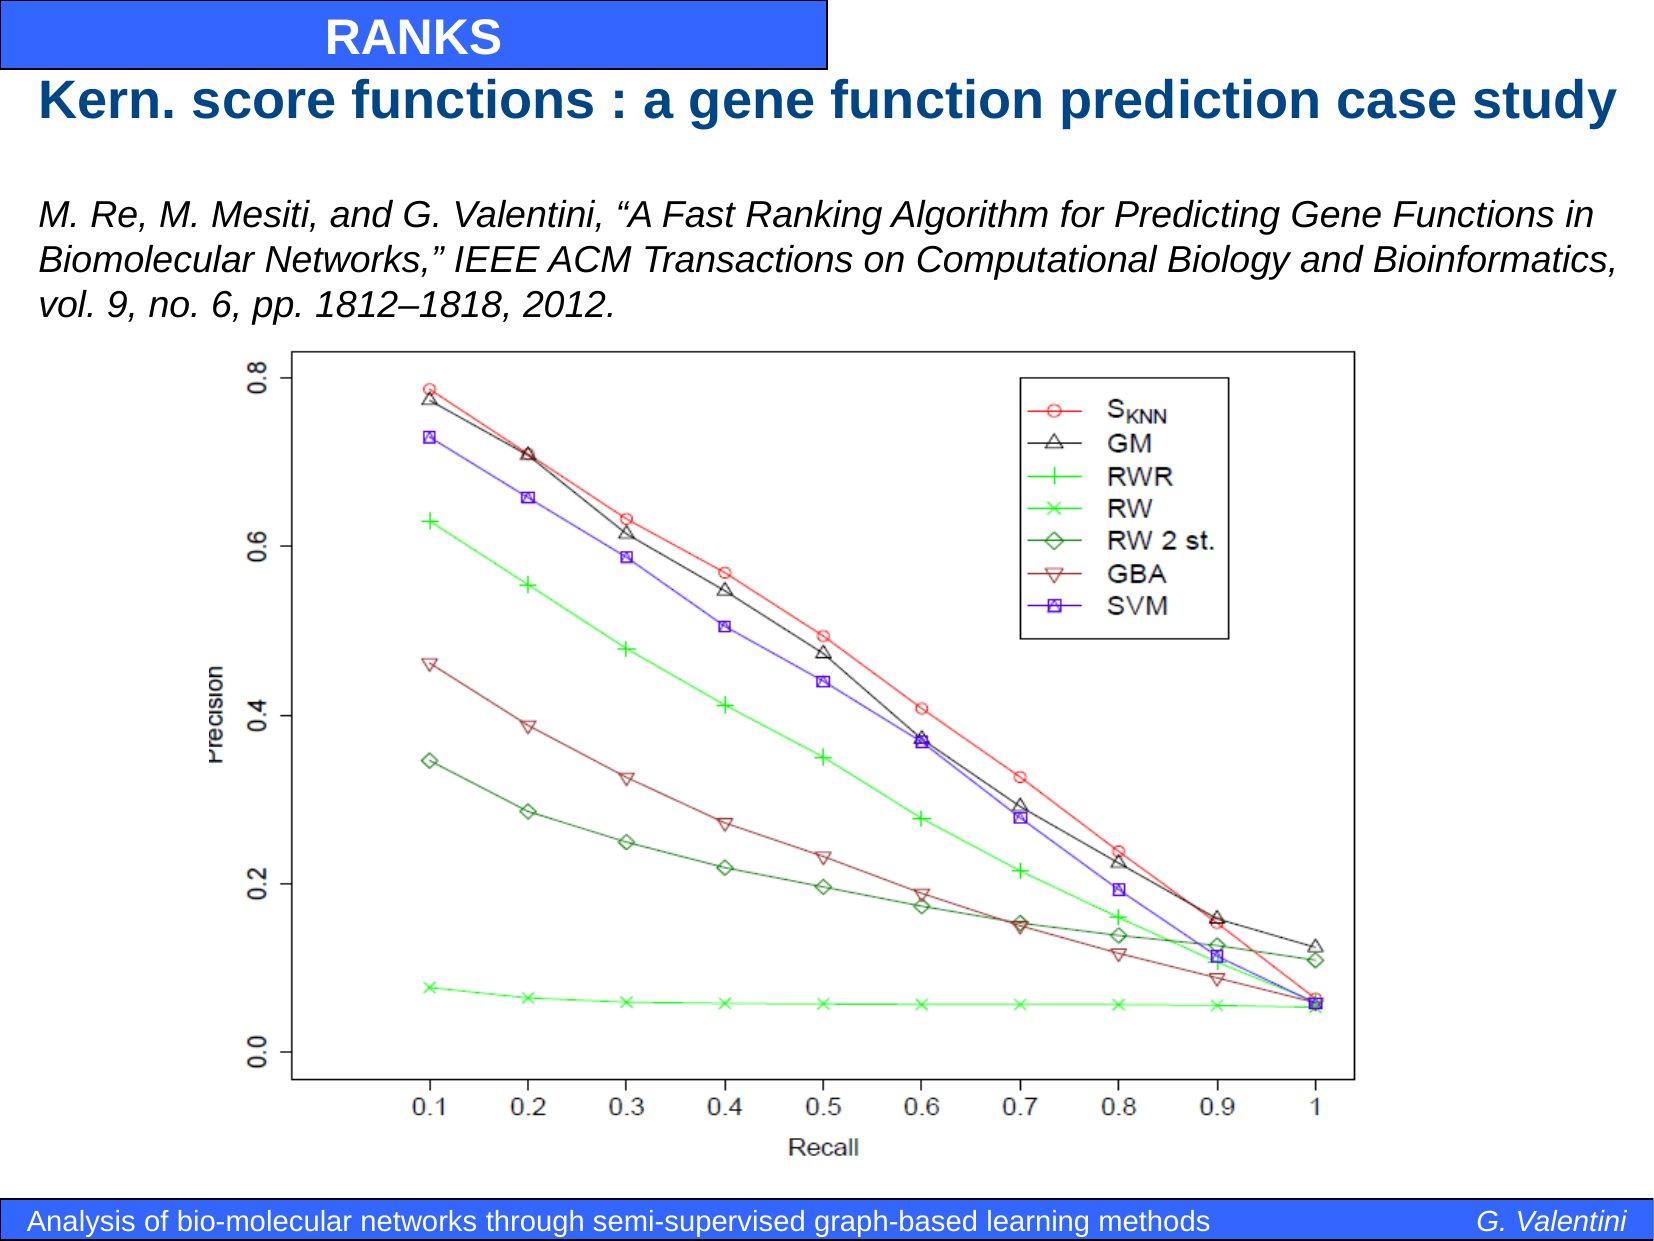

RANKS
Kern. score functions : a gene function prediction case study
M. Re, M. Mesiti, and G. Valentini, “A Fast Ranking Algorithm for Predicting Gene Functions in Biomolecular Networks,” IEEE ACM Transactions on Computational Biology and Bioinformatics,
vol. 9, no. 6, pp. 1812–1818, 2012.
Analysis of bio-molecular networks through semi-supervised graph-based learning methods G. Valentini